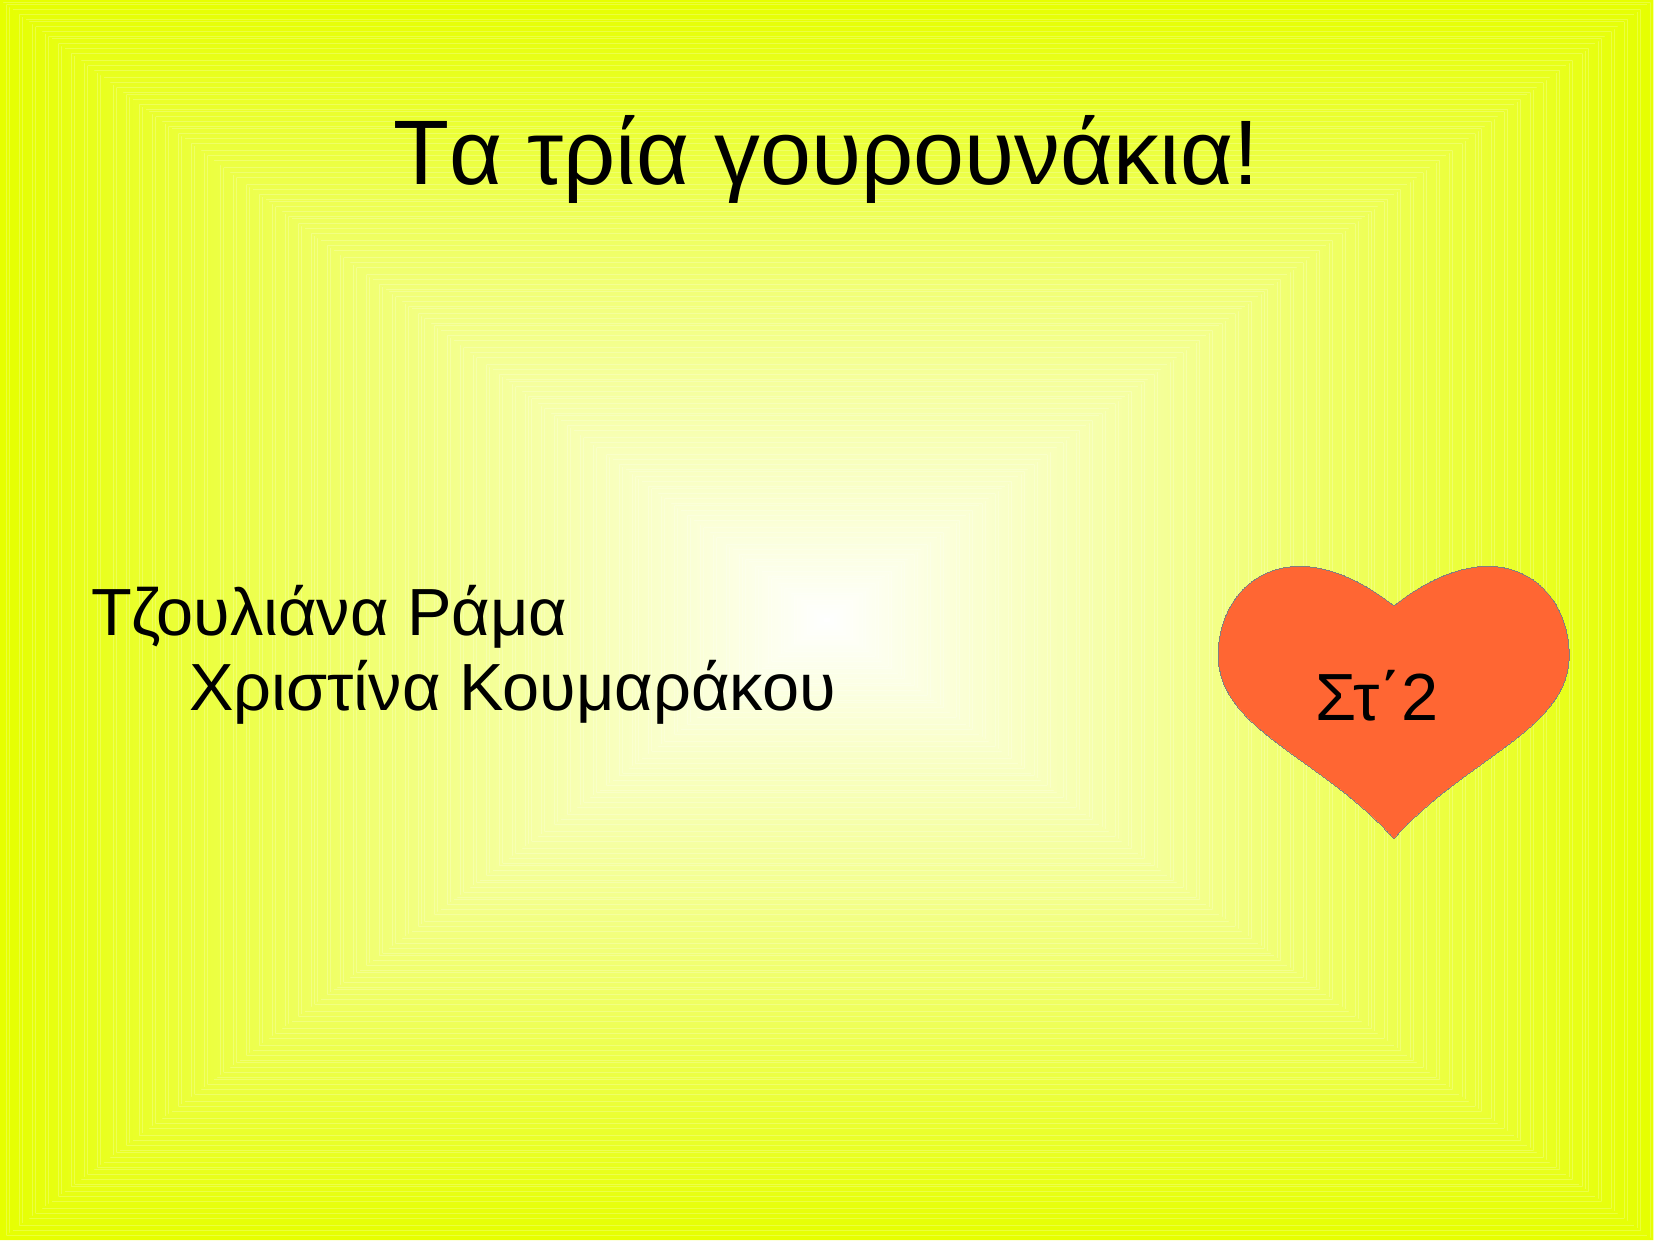

# Tα τρία γουρουνάκια!
Τζουλιάνα Ράμα Χριστίνα Κουμαράκου Στ'2
 Στ΄2